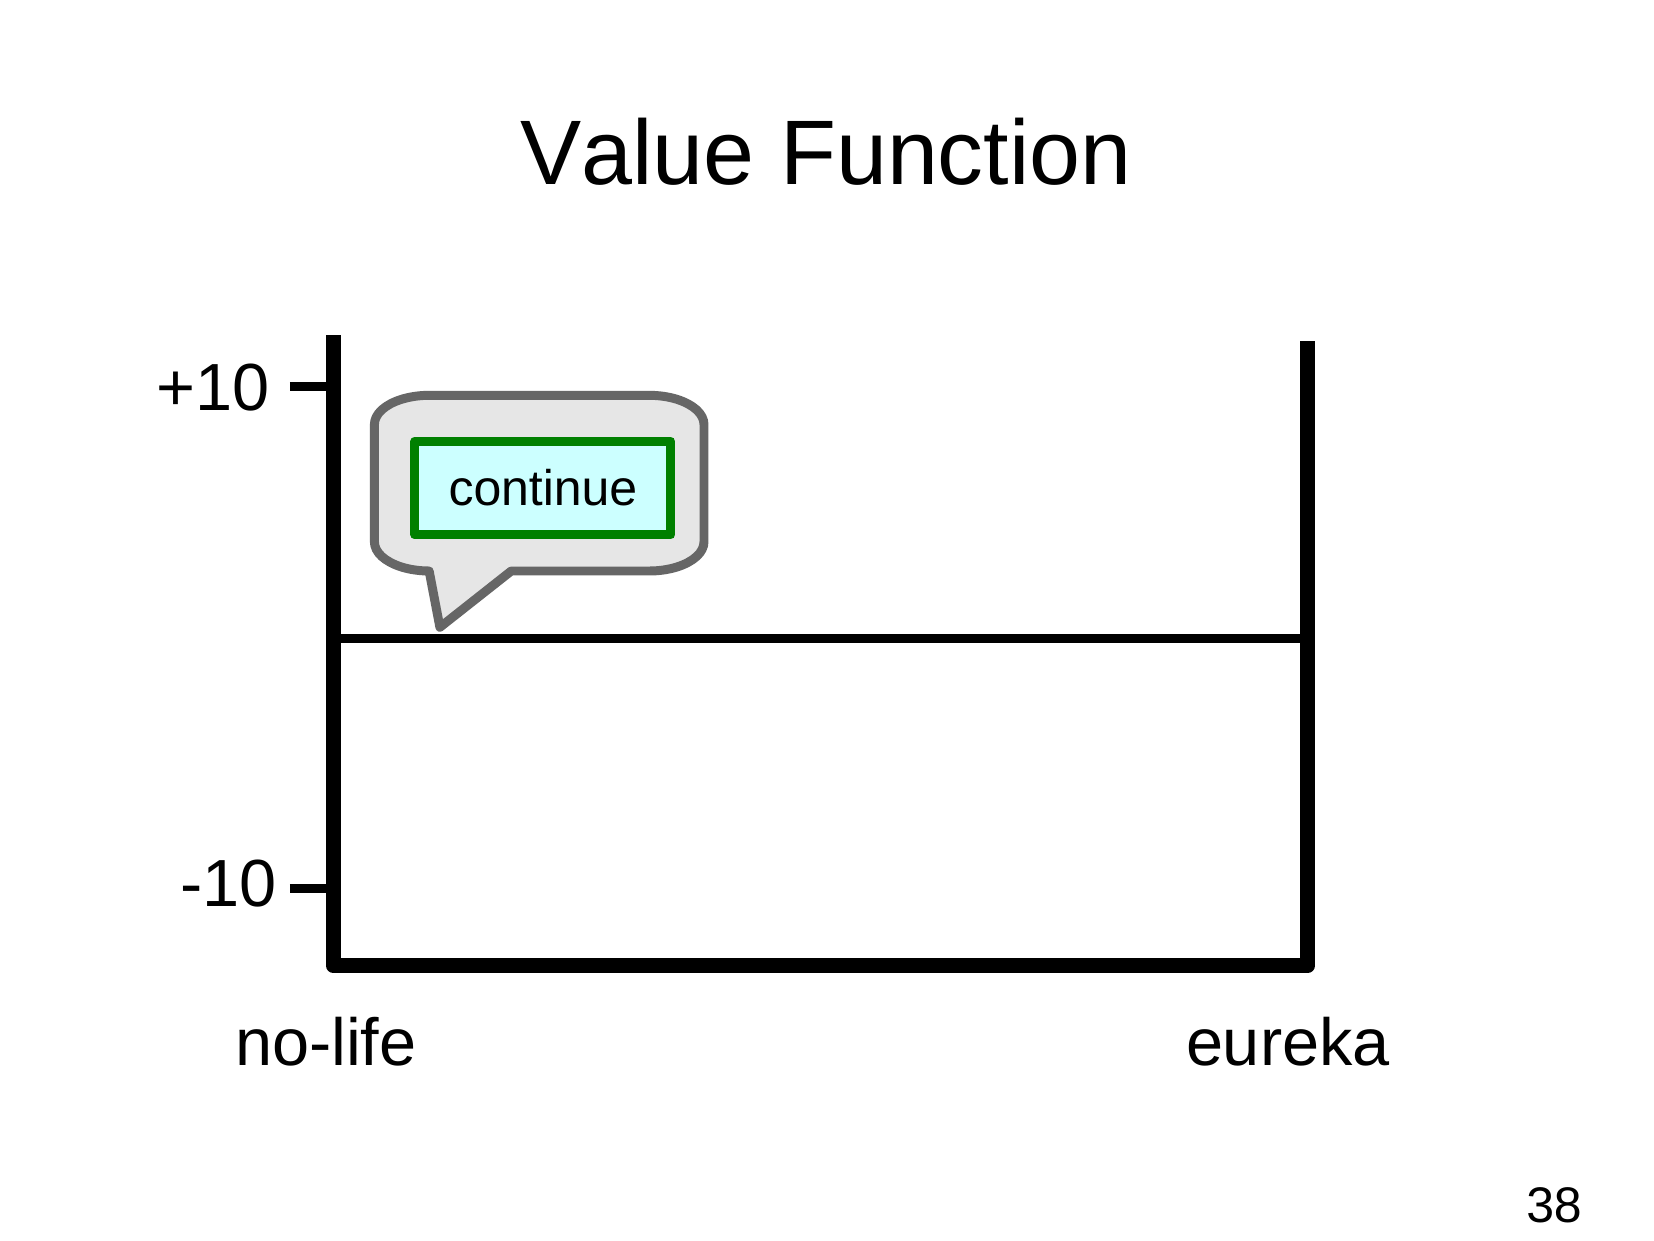

# Value Function
+10
continue
-10
no-life
eureka